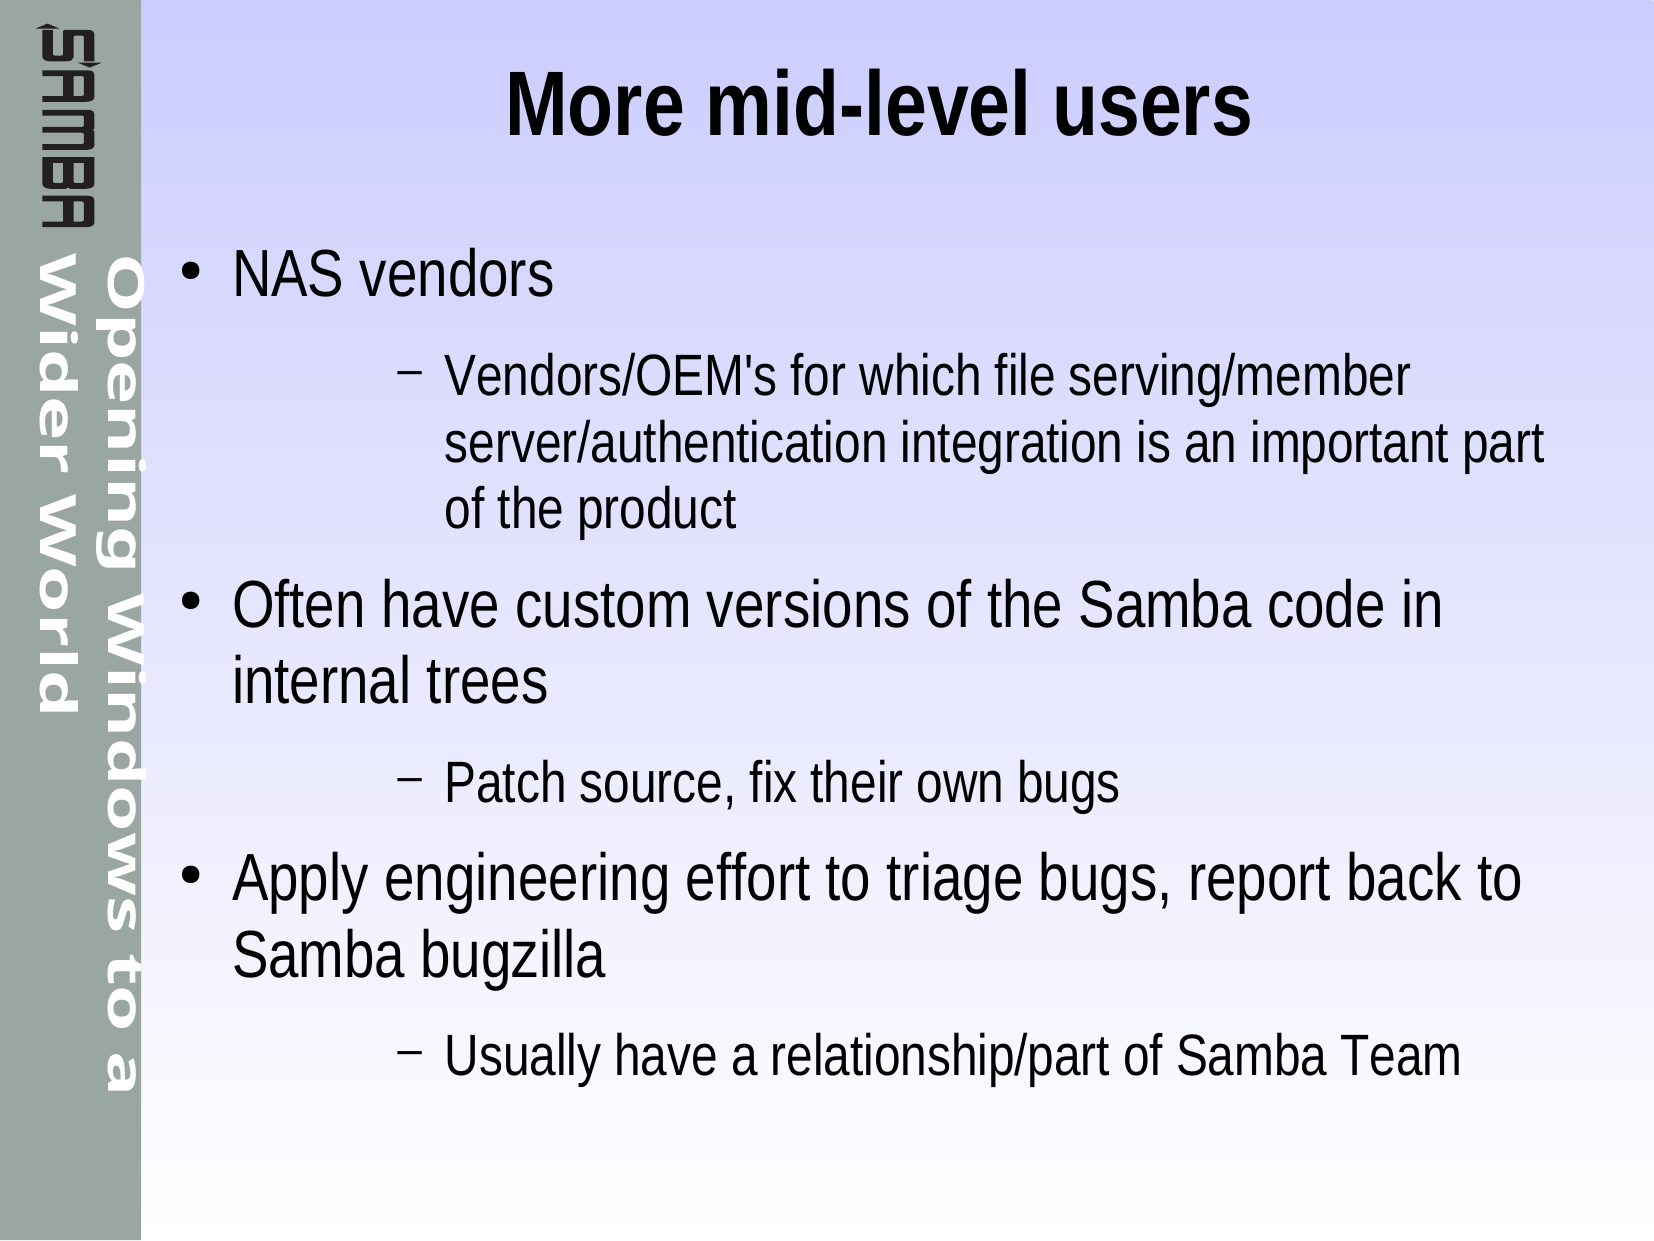

# More mid-level users
NAS vendors
Vendors/OEM's for which file serving/member server/authentication integration is an important part of the product
Often have custom versions of the Samba code in internal trees
Patch source, fix their own bugs
Apply engineering effort to triage bugs, report back to Samba bugzilla
Usually have a relationship/part of Samba Team